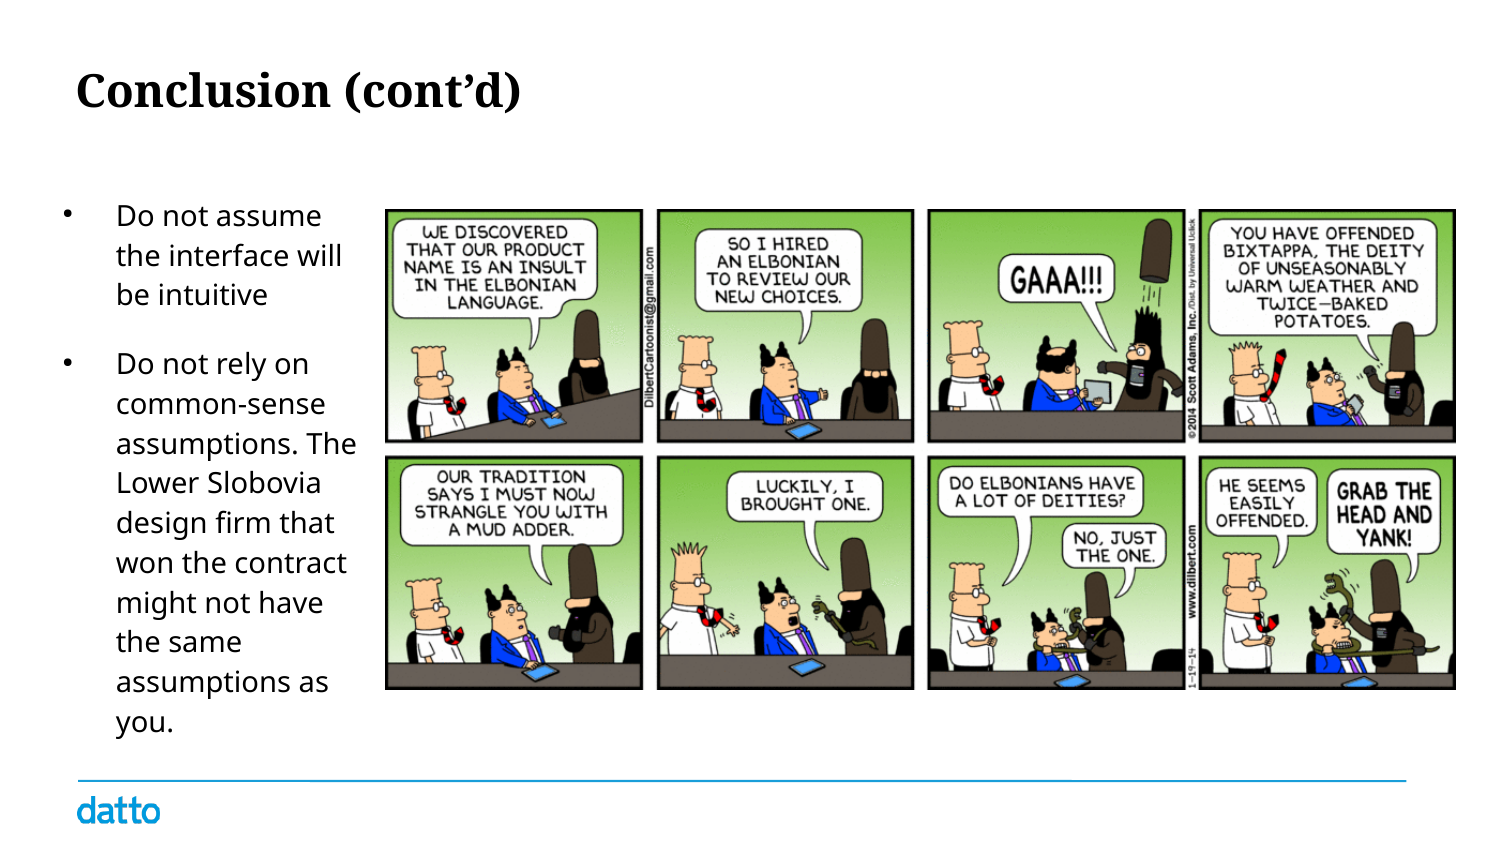

# Conclusion (cont’d)
Do not assume the interface will be intuitive
Do not rely on common-sense assumptions. The Lower Slobovia design firm that won the contract might not have the same assumptions as you.